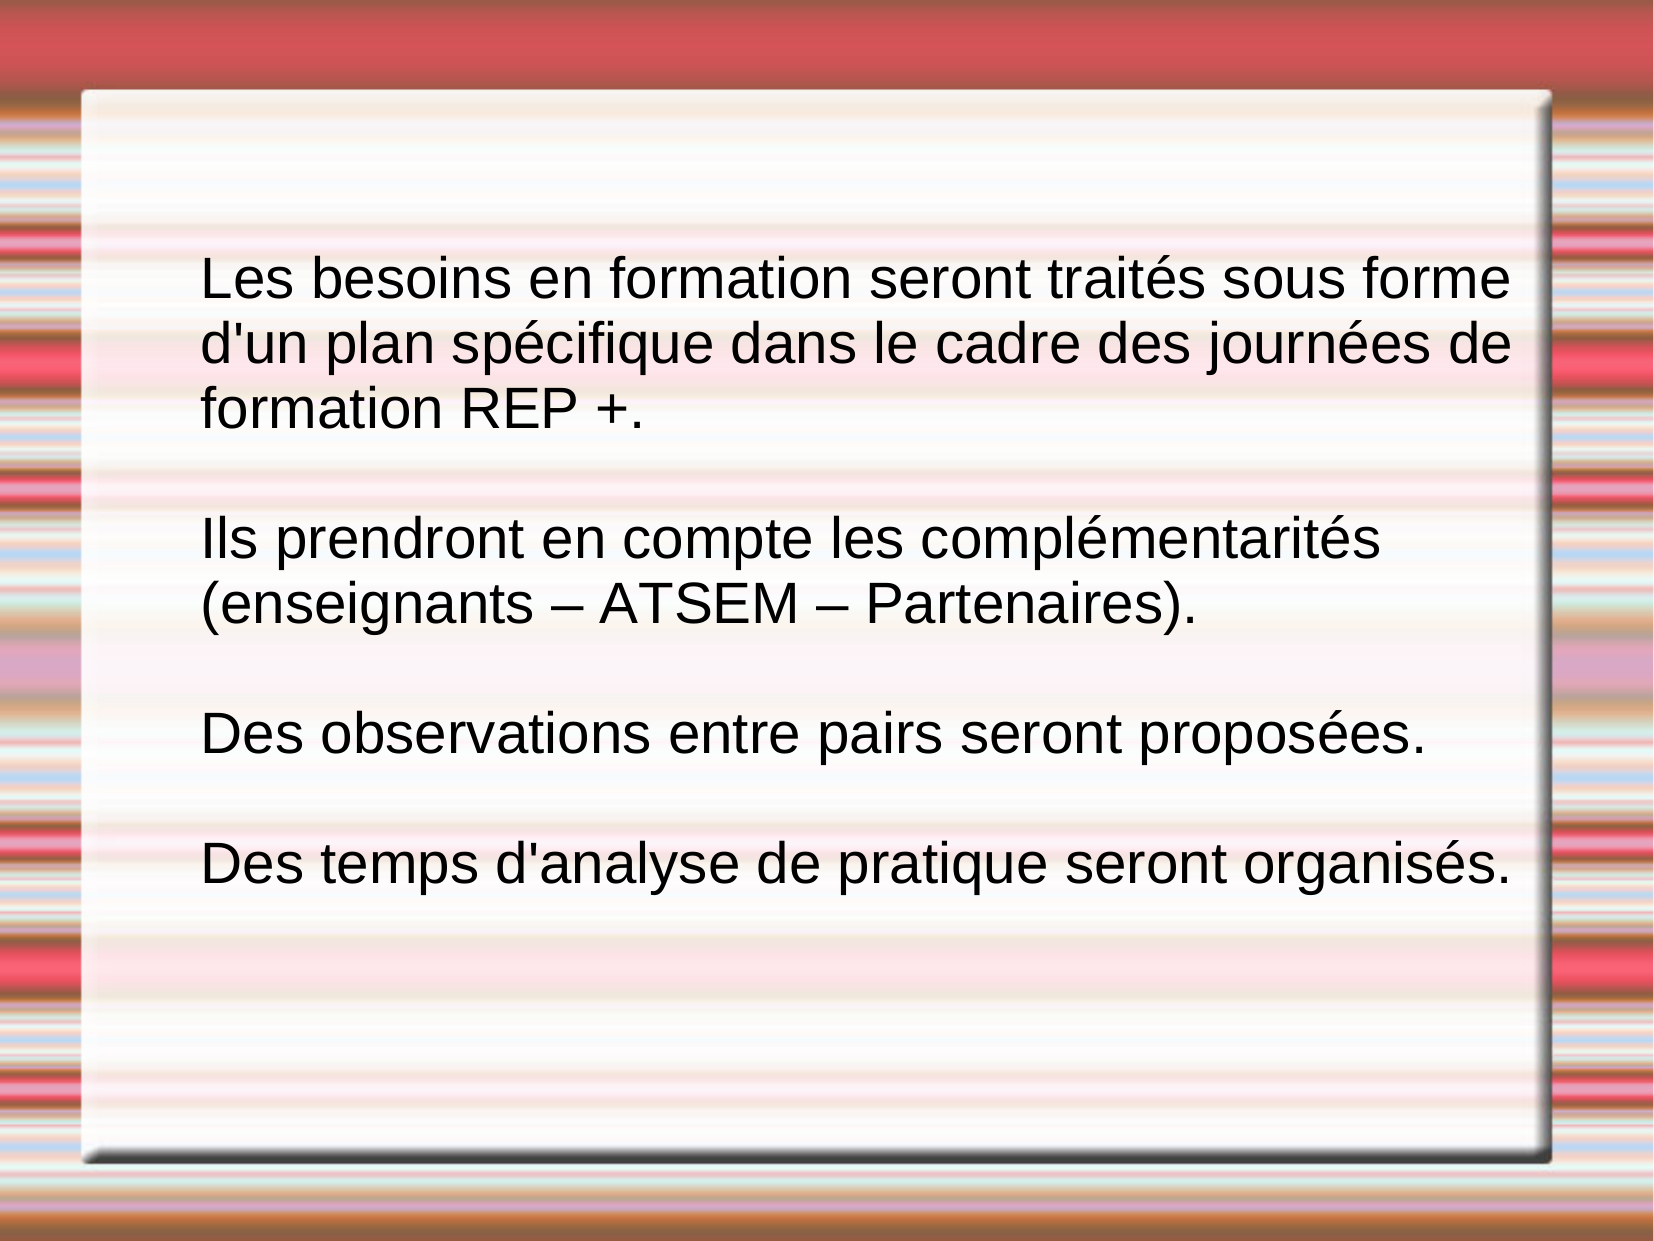

# Les besoins en formation seront traités sous forme d'un plan spécifique dans le cadre des journées de formation REP +.
Ils prendront en compte les complémentarités
(enseignants – ATSEM – Partenaires).
Des observations entre pairs seront proposées.
Des temps d'analyse de pratique seront organisés.